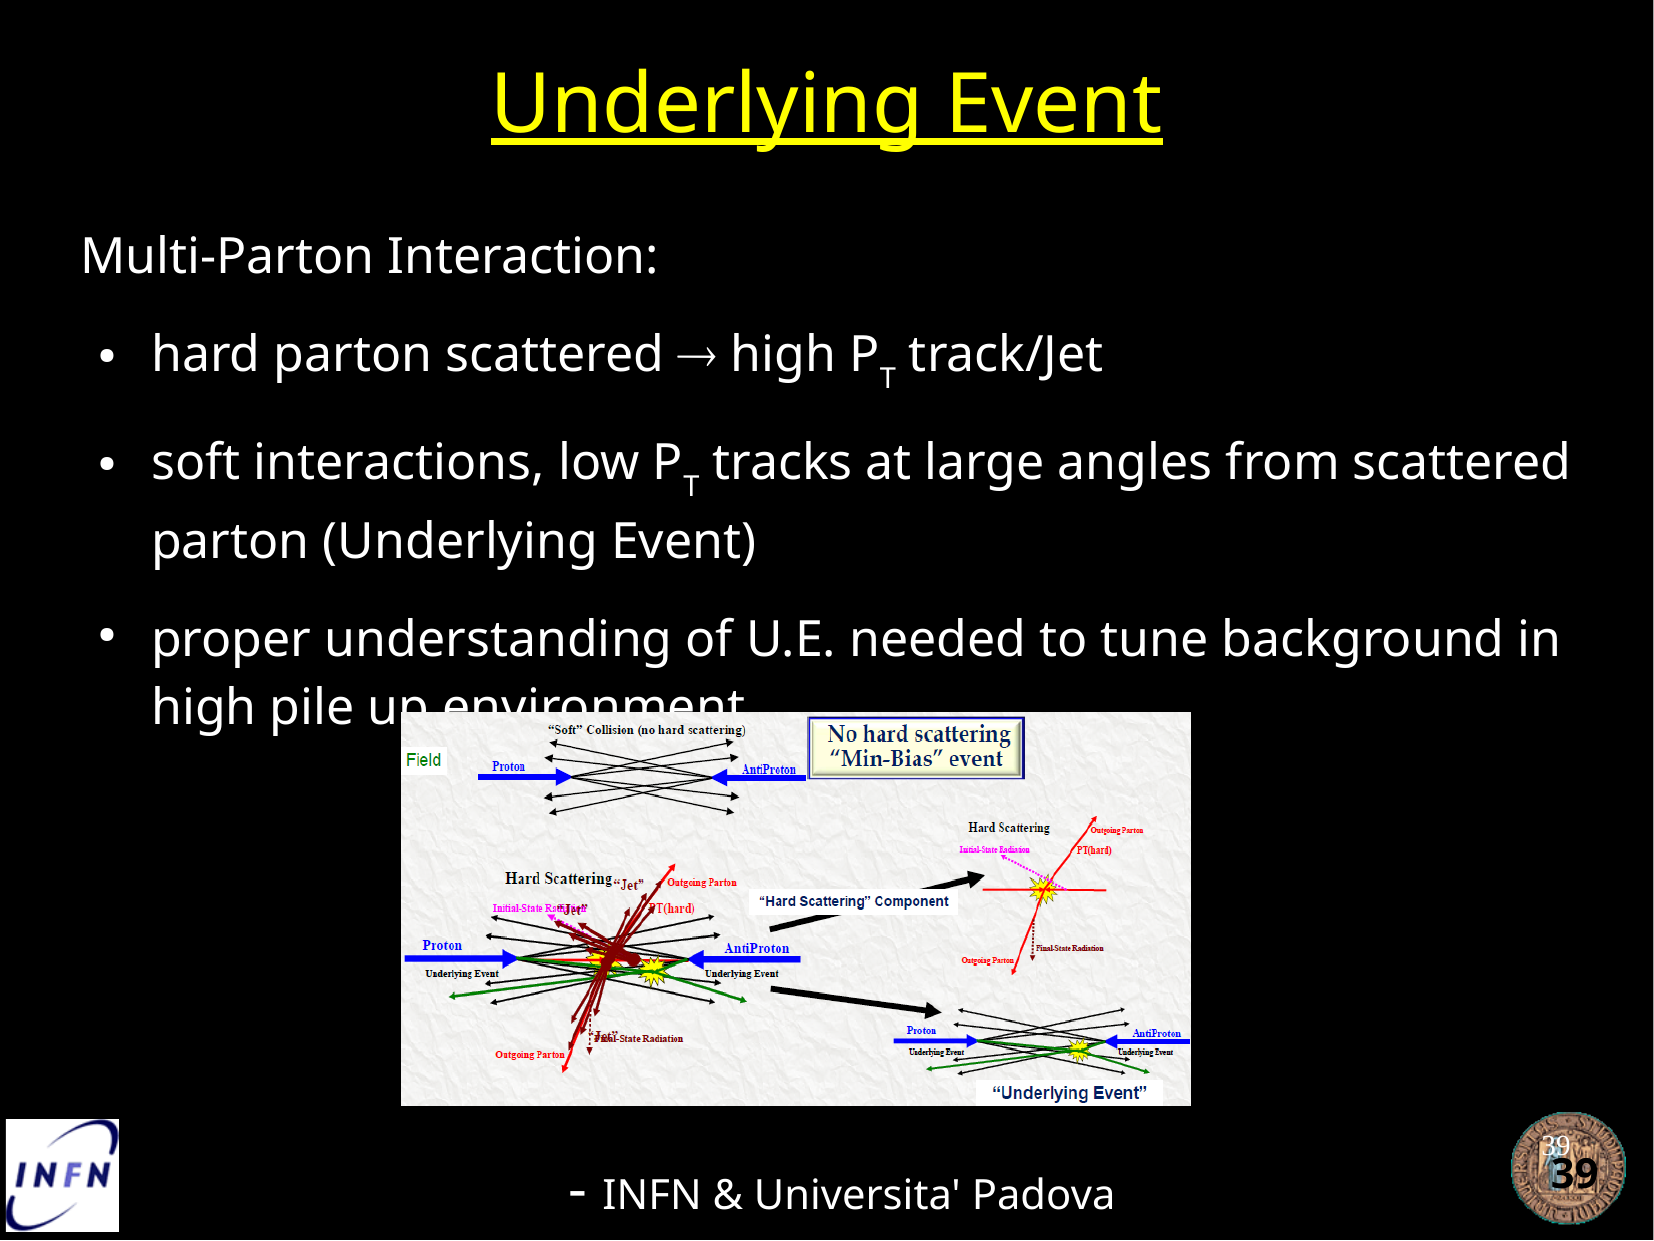

Underlying Event
# Multi-Parton Interaction:
hard parton scattered ® high PT track/Jet
soft interactions, low PT tracks at large angles from scattered parton (Underlying Event)
proper understanding of U.E. needed to tune background in high pile up environment
39